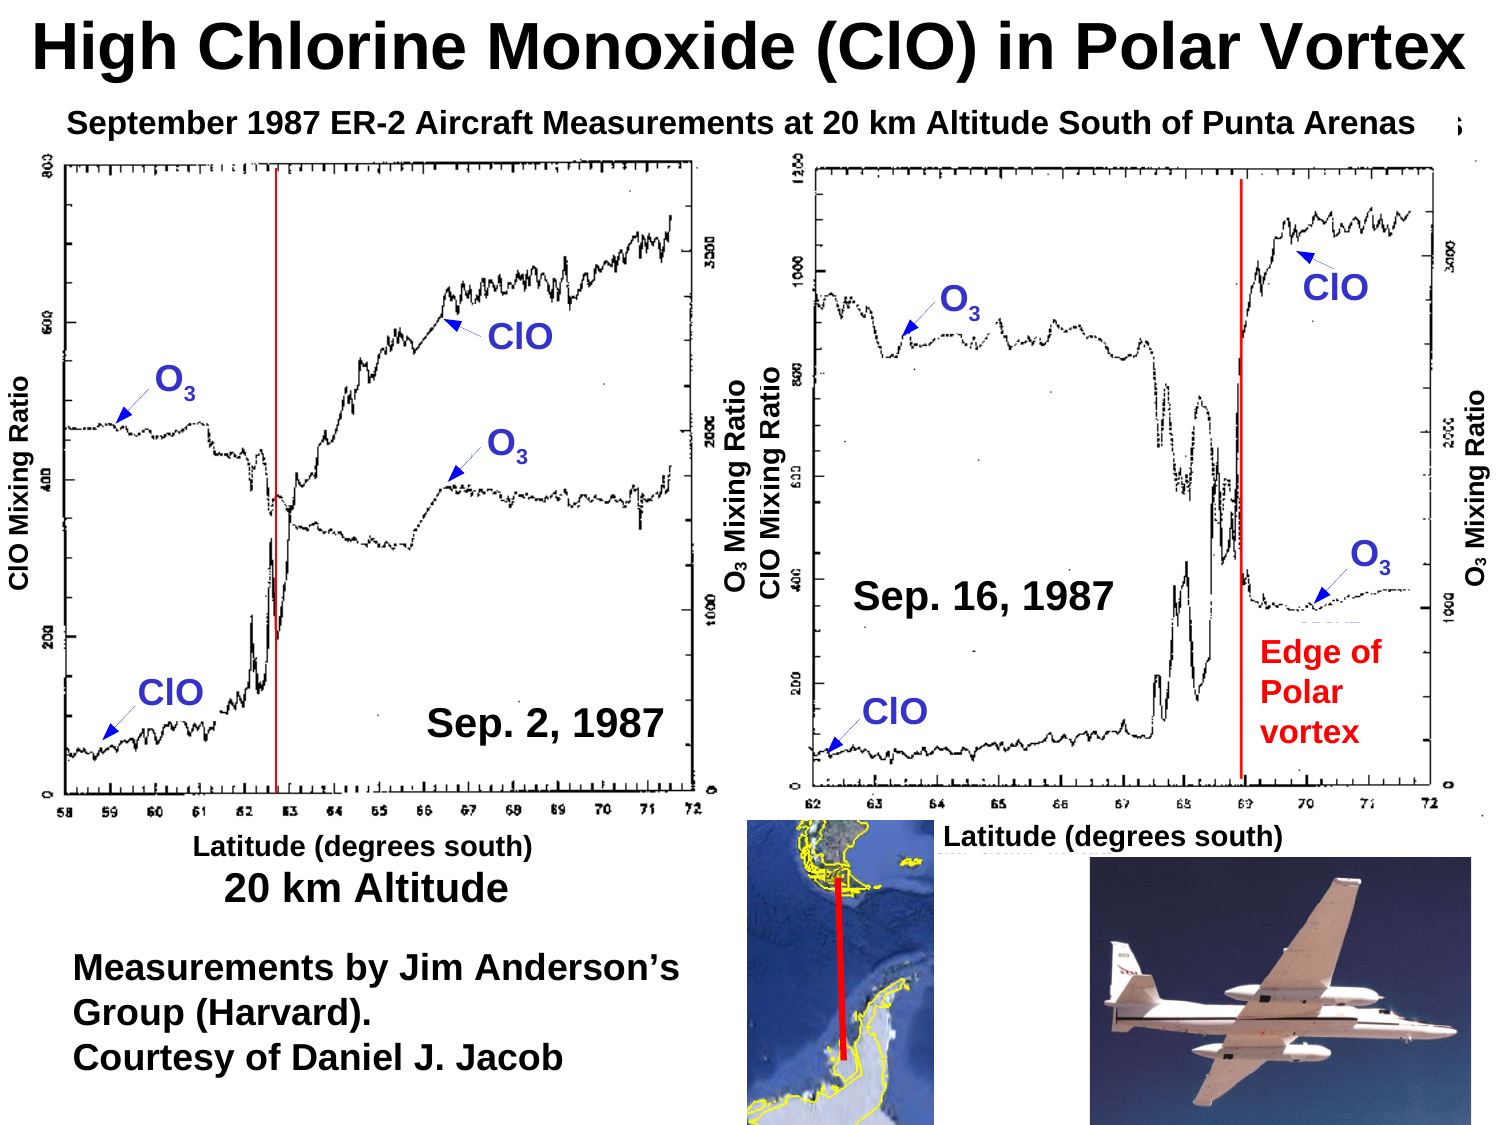

High Chlorine Monoxide (ClO) in Polar Vortex
Sept. 1987 ER-2 aircraft measurements at 20 km altitude south of Punta Arenas
September 1987 ER-2 Aircraft Measurements at 20 km Altitude South of Punta Arenas
ClO
O3
ClO
O3
O3
O3 Mixing Ratio
ClO Mixing Ratio
ClO Mixing Ratio
O3 Mixing Ratio
O3
Sep. 16, 1987
Edge of
Polar
vortex
ClO
ClO
Sep. 2, 1987
Latitude (degrees south)
Latitude (degrees south)
 20 km Altitude
Measurements by Jim Anderson’s
Group (Harvard).
Courtesy of Daniel J. Jacob